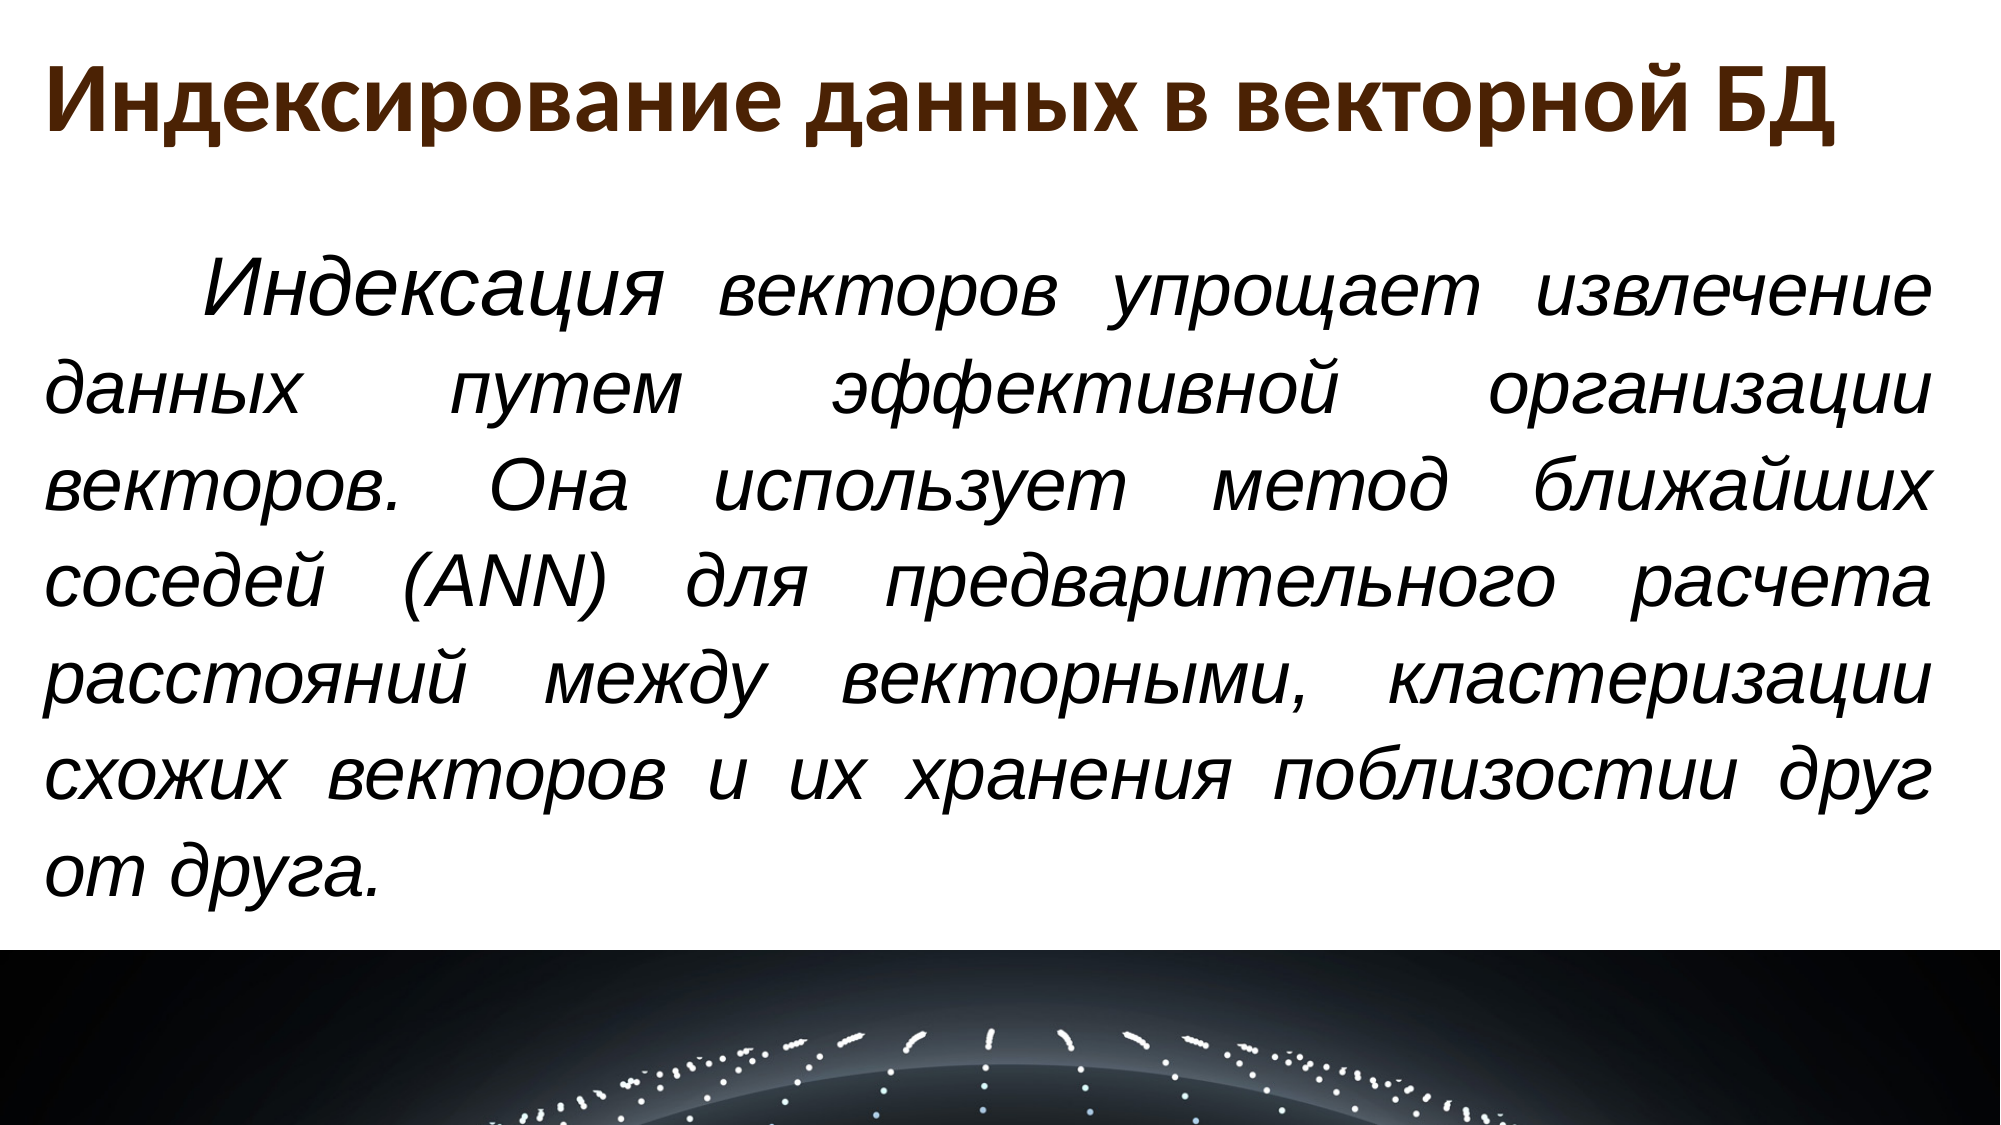

Индексирование данных в векторной БД
 Индексация векторов упрощает извлечение данных путем эффективной организации векторов. Она использует метод ближайших соседей (ANN) для предварительного расчета расстояний между векторными, кластеризации схожих векторов и их хранения поблизостии друг от друга.